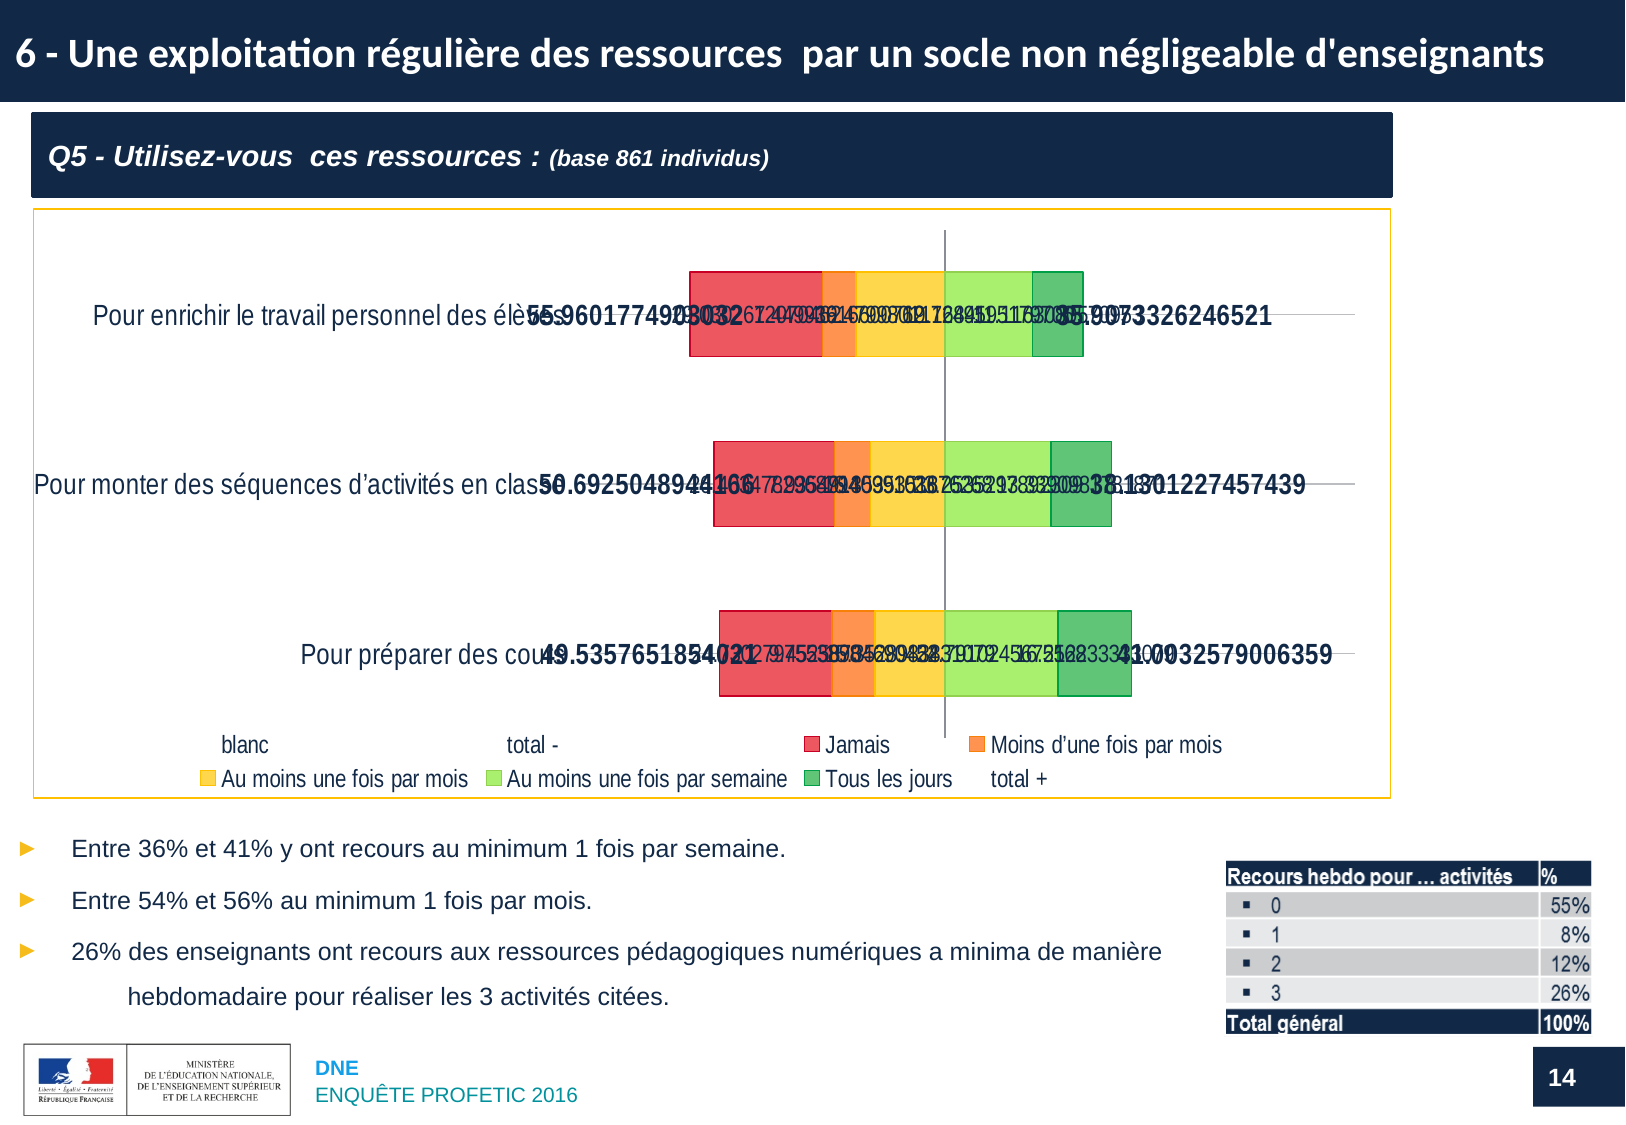

6 - Une exploitation régulière des ressources par un socle non négligeable d'enseignants
Q5 - Utilisez-vous ces ressources : (base 861 individus)
### Chart
| Category | blanc | total - | Jamais | Moins d’une fois par mois | Au moins une fois par mois | Au moins une fois par semaine | Tous les jours | total + |
|---|---|---|---|---|---|---|---|---|
| Pour préparer des cours | 100.928469629196 | 49.5357651854021 | 24.7302797553898 | 9.45258704690452 | 15.3528983831079 | 24.7910245675568 | 16.212233333079 | 41.0032579006359 |
| Pour monter des séquences d’activités en classe | 98.6149902111669 | 50.6925048944166 | 26.4034782968794 | 7.93549140991036 | 16.3535351876268 | 23.2535297892309 | 13.3390981781871 | 38.1301227457439 |
| Pour enrichir le travail personnel des élèves | 88.0796450193934 | 55.9601774903032 | 29.0302612070462 | 7.44993616600762 | 19.4799801172495 | 19.1684195179706 | 11.1163080570953 | 35.9073326246521 |# Entre 36% et 41% y ont recours au minimum 1 fois par semaine.
Entre 54% et 56% au minimum 1 fois par mois.
26% des enseignants ont recours aux ressources pédagogiques numériques a minima de manière hebdomadaire pour réaliser les 3 activités citées.
14